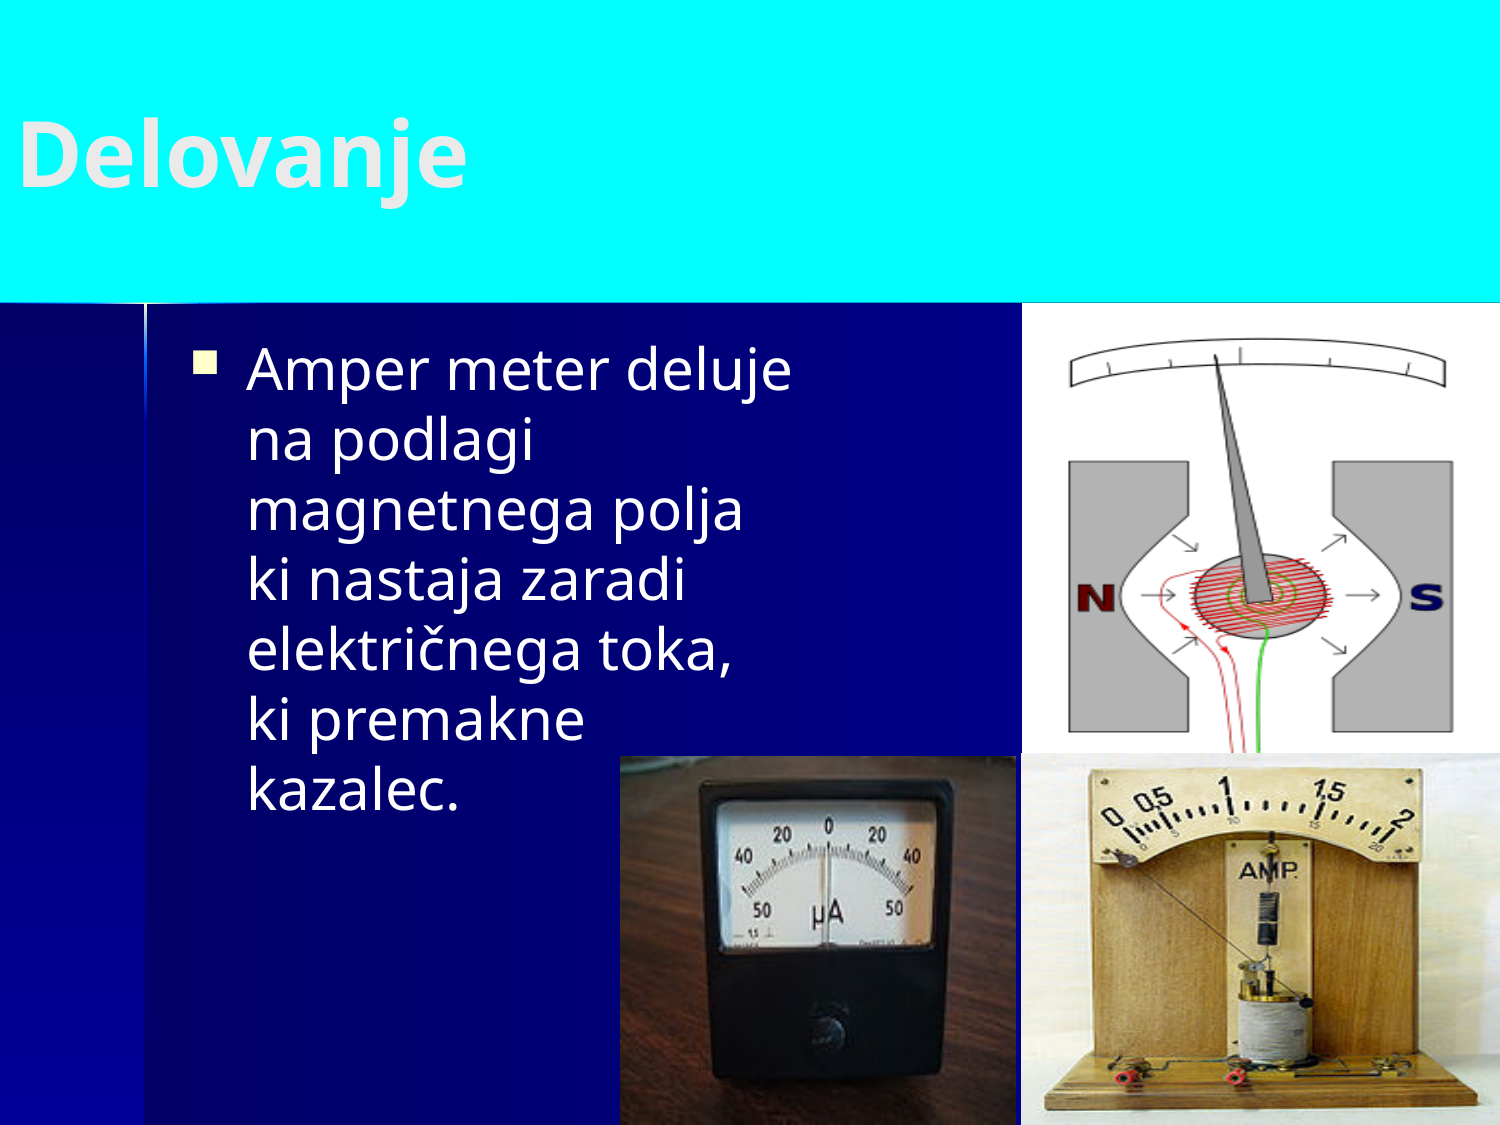

# Delovanje
Amper meter deluje na podlagi magnetnega polja ki nastaja zaradi električnega toka, ki premakne kazalec.